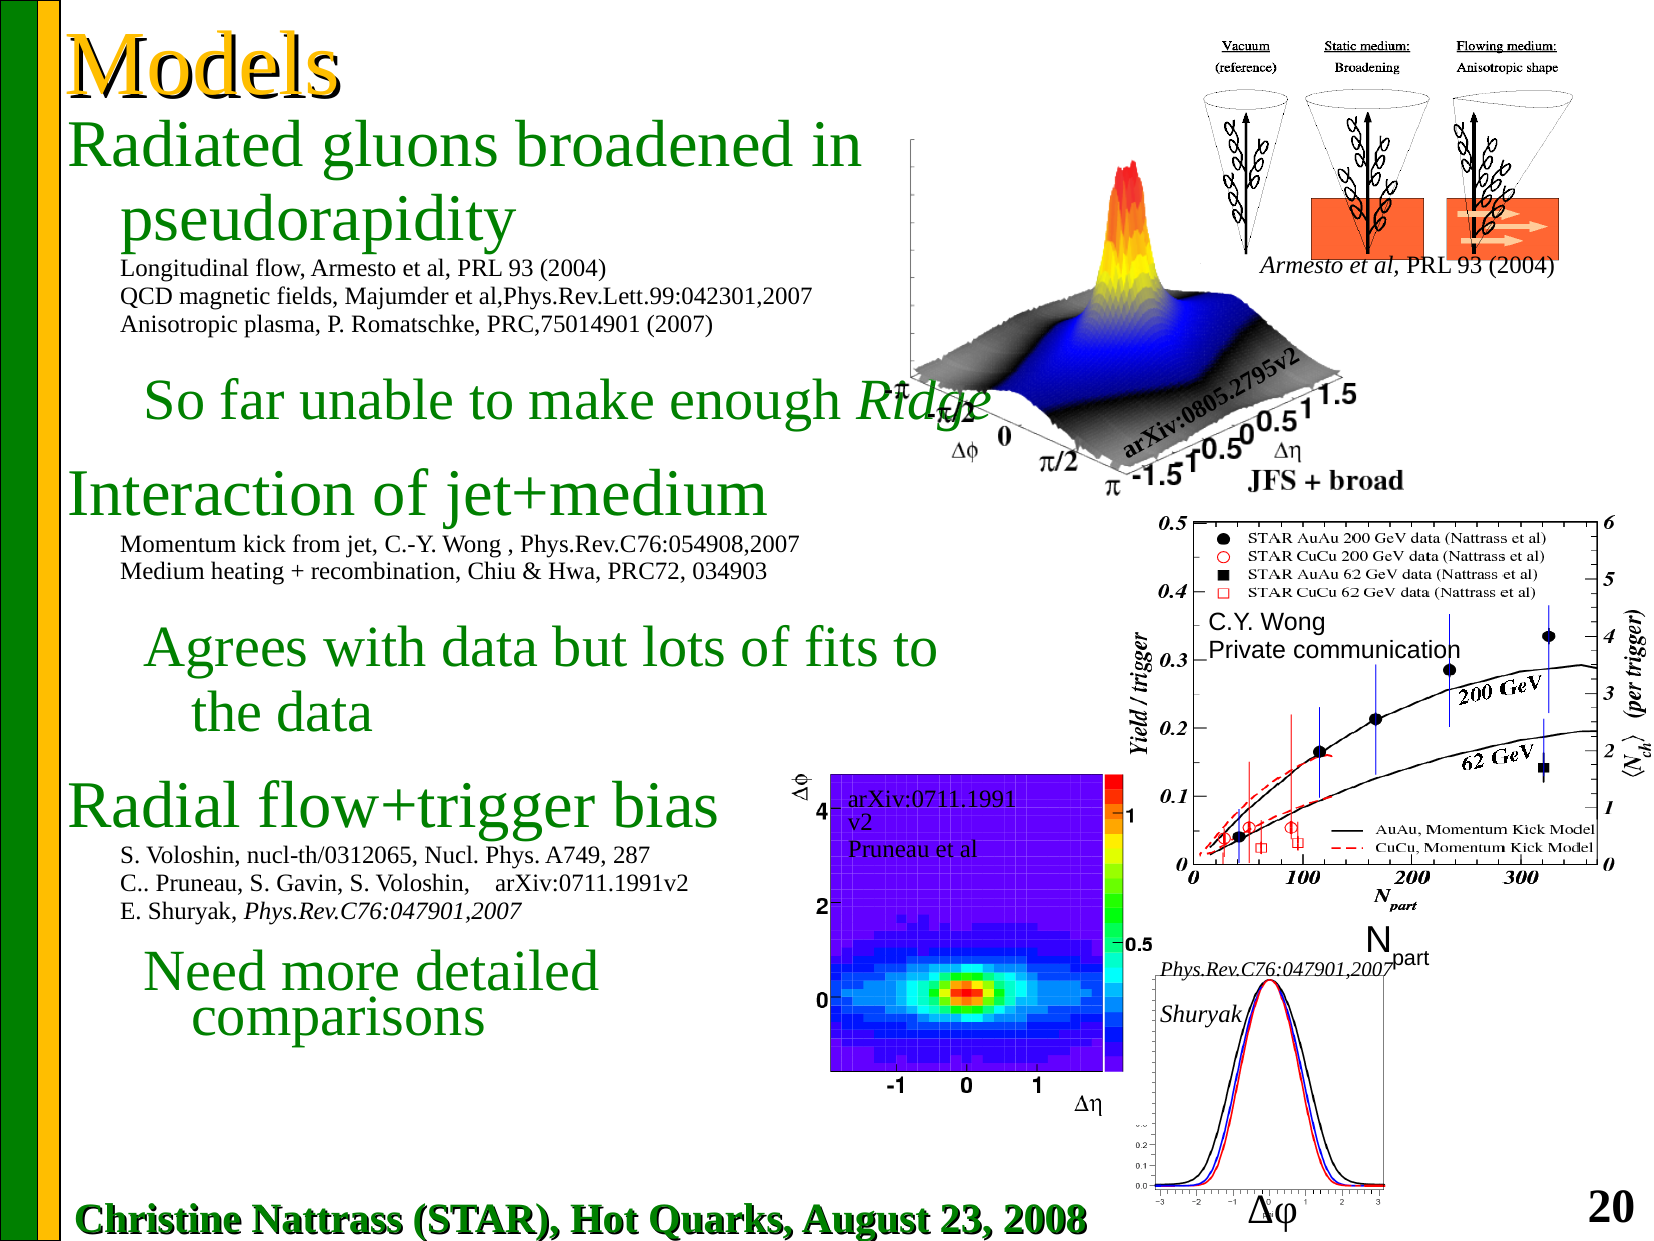

# Models
Armesto et al, PRL 93 (2004)
Radiated gluons broadened in pseudorapidity
Longitudinal flow, Armesto et al, PRL 93 (2004)
QCD magnetic fields, Majumder et al,Phys.Rev.Lett.99:042301,2007
Anisotropic plasma, P. Romatschke, PRC,75014901 (2007)
So far unable to make enough Ridge
Interaction of jet+medium
Momentum kick from jet, C.-Y. Wong , Phys.Rev.C76:054908,2007
Medium heating + recombination, Chiu & Hwa, PRC72, 034903
Agrees with data but lots of fits to the data
Radial flow+trigger bias
S. Voloshin, nucl-th/0312065, Nucl. Phys. A749, 287
C.. Pruneau, S. Gavin, S. Voloshin, 	arXiv:0711.1991v2
E. Shuryak, Phys.Rev.C76:047901,2007
Need more detailed
comparisons
	arXiv:0805.2795v2
C.Y. Wong
Private communication
arXiv:0711.1991v2Pruneau et al
Npart
Phys.Rev.C76:047901,2007
Shuryak
Δφ
20